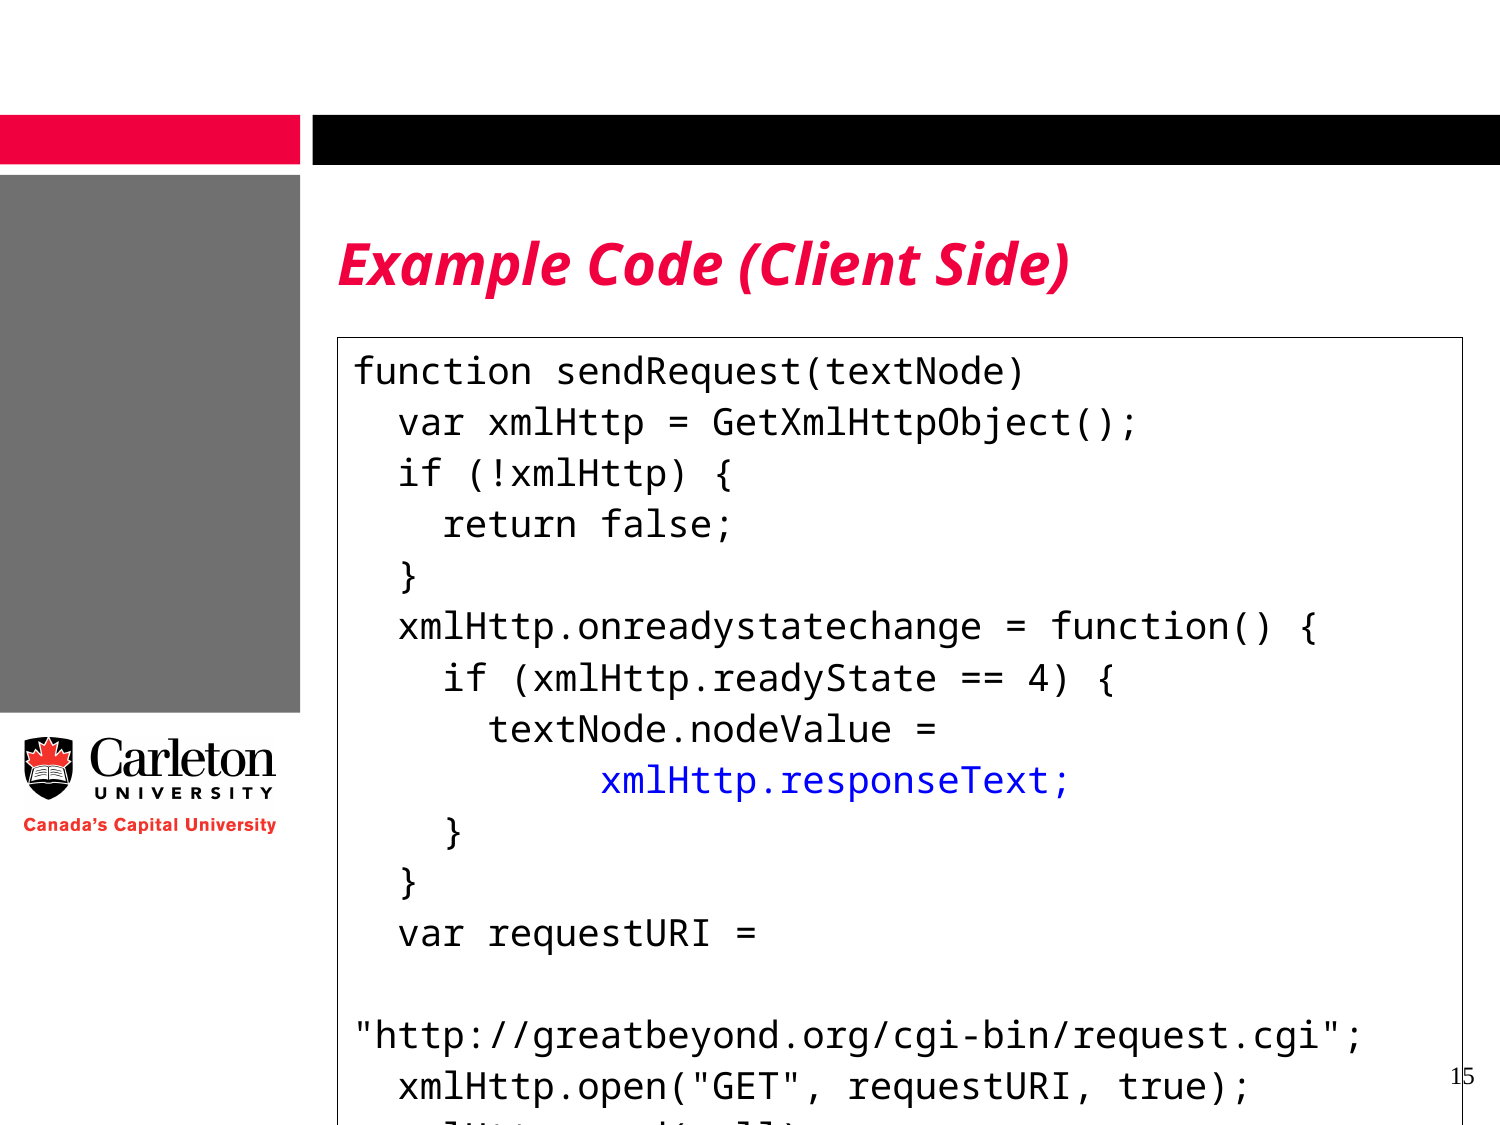

# Example Code (Client Side)
function sendRequest(textNode)
 var xmlHttp = GetXmlHttpObject();
 if (!xmlHttp) {
 return false;
 }
 xmlHttp.onreadystatechange = function() {
 if (xmlHttp.readyState == 4) {
 textNode.nodeValue =
 xmlHttp.responseText;
 }
 }
 var requestURI =
 "http://greatbeyond.org/cgi-bin/request.cgi";
 xmlHttp.open("GET", requestURI, true);
 xmlHttp.send(null);
}
15